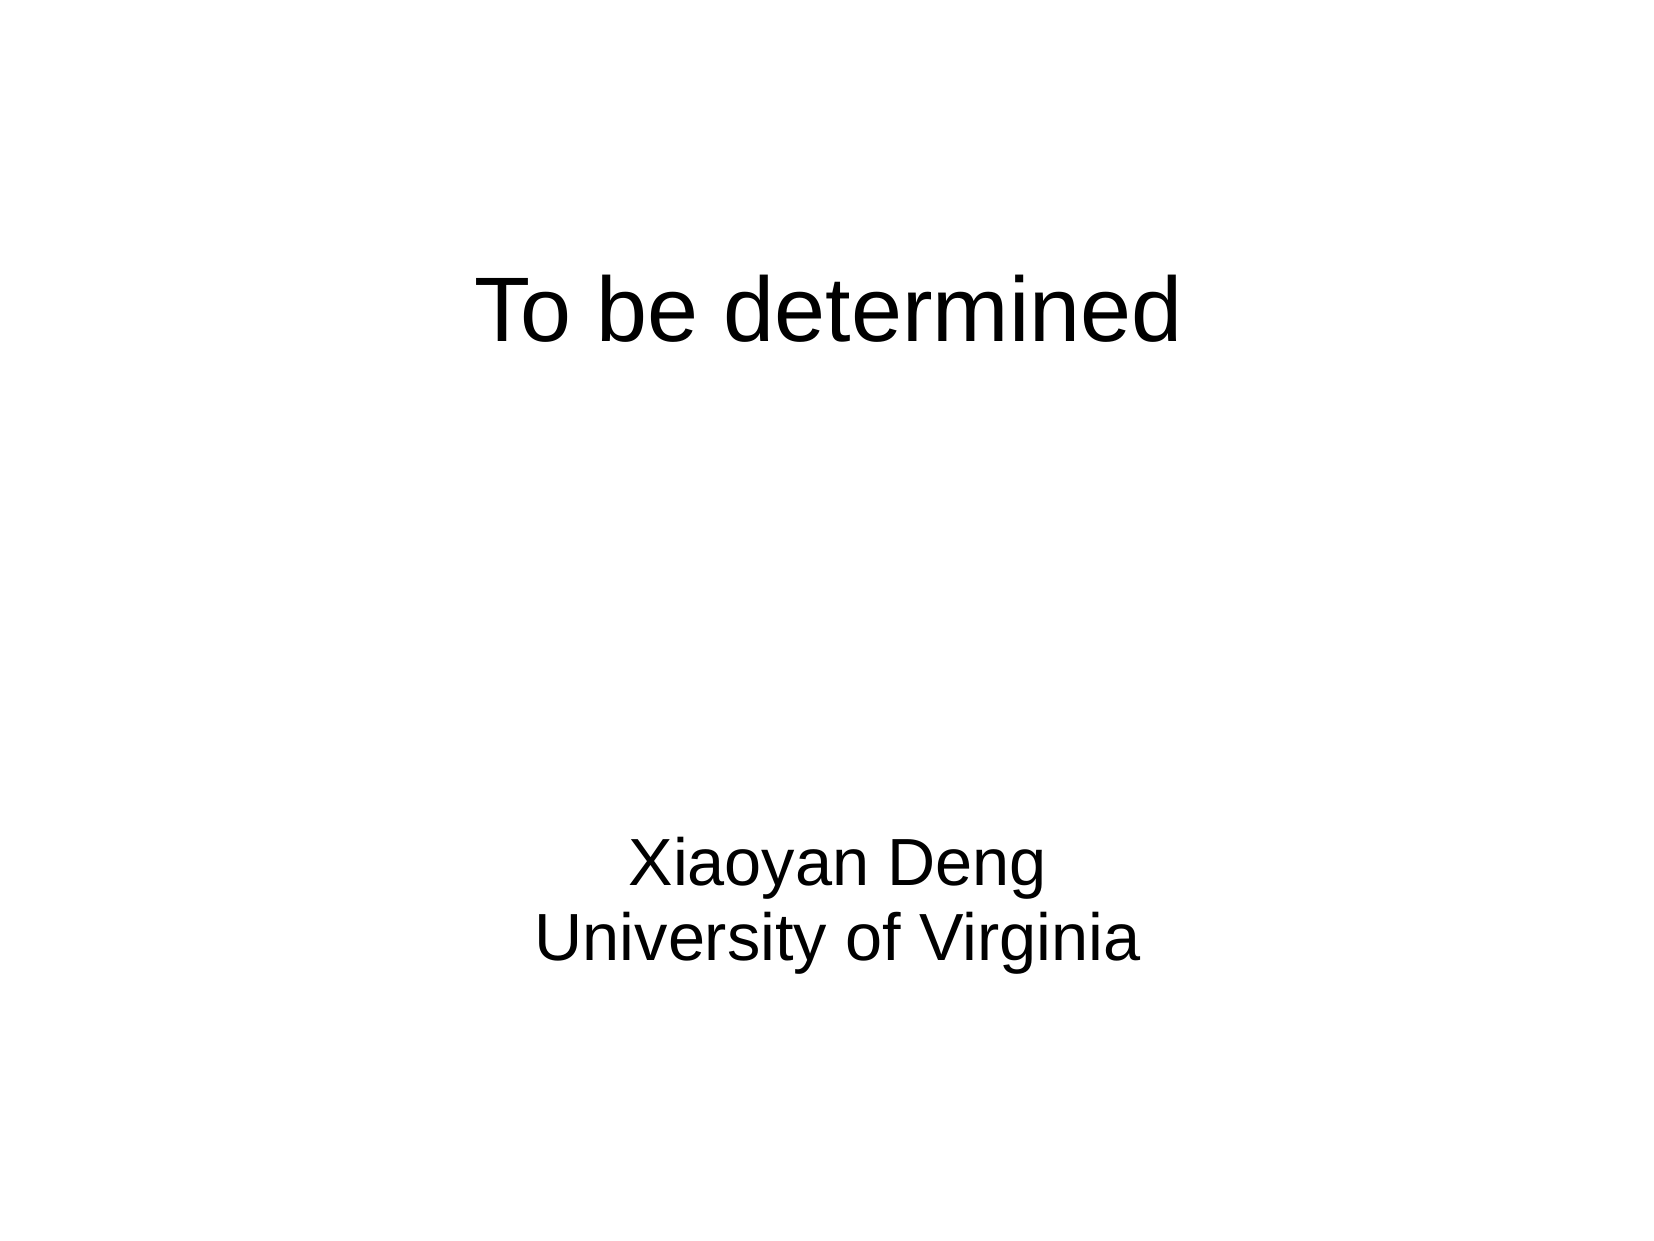

# To be determined
Xiaoyan Deng
University of Virginia